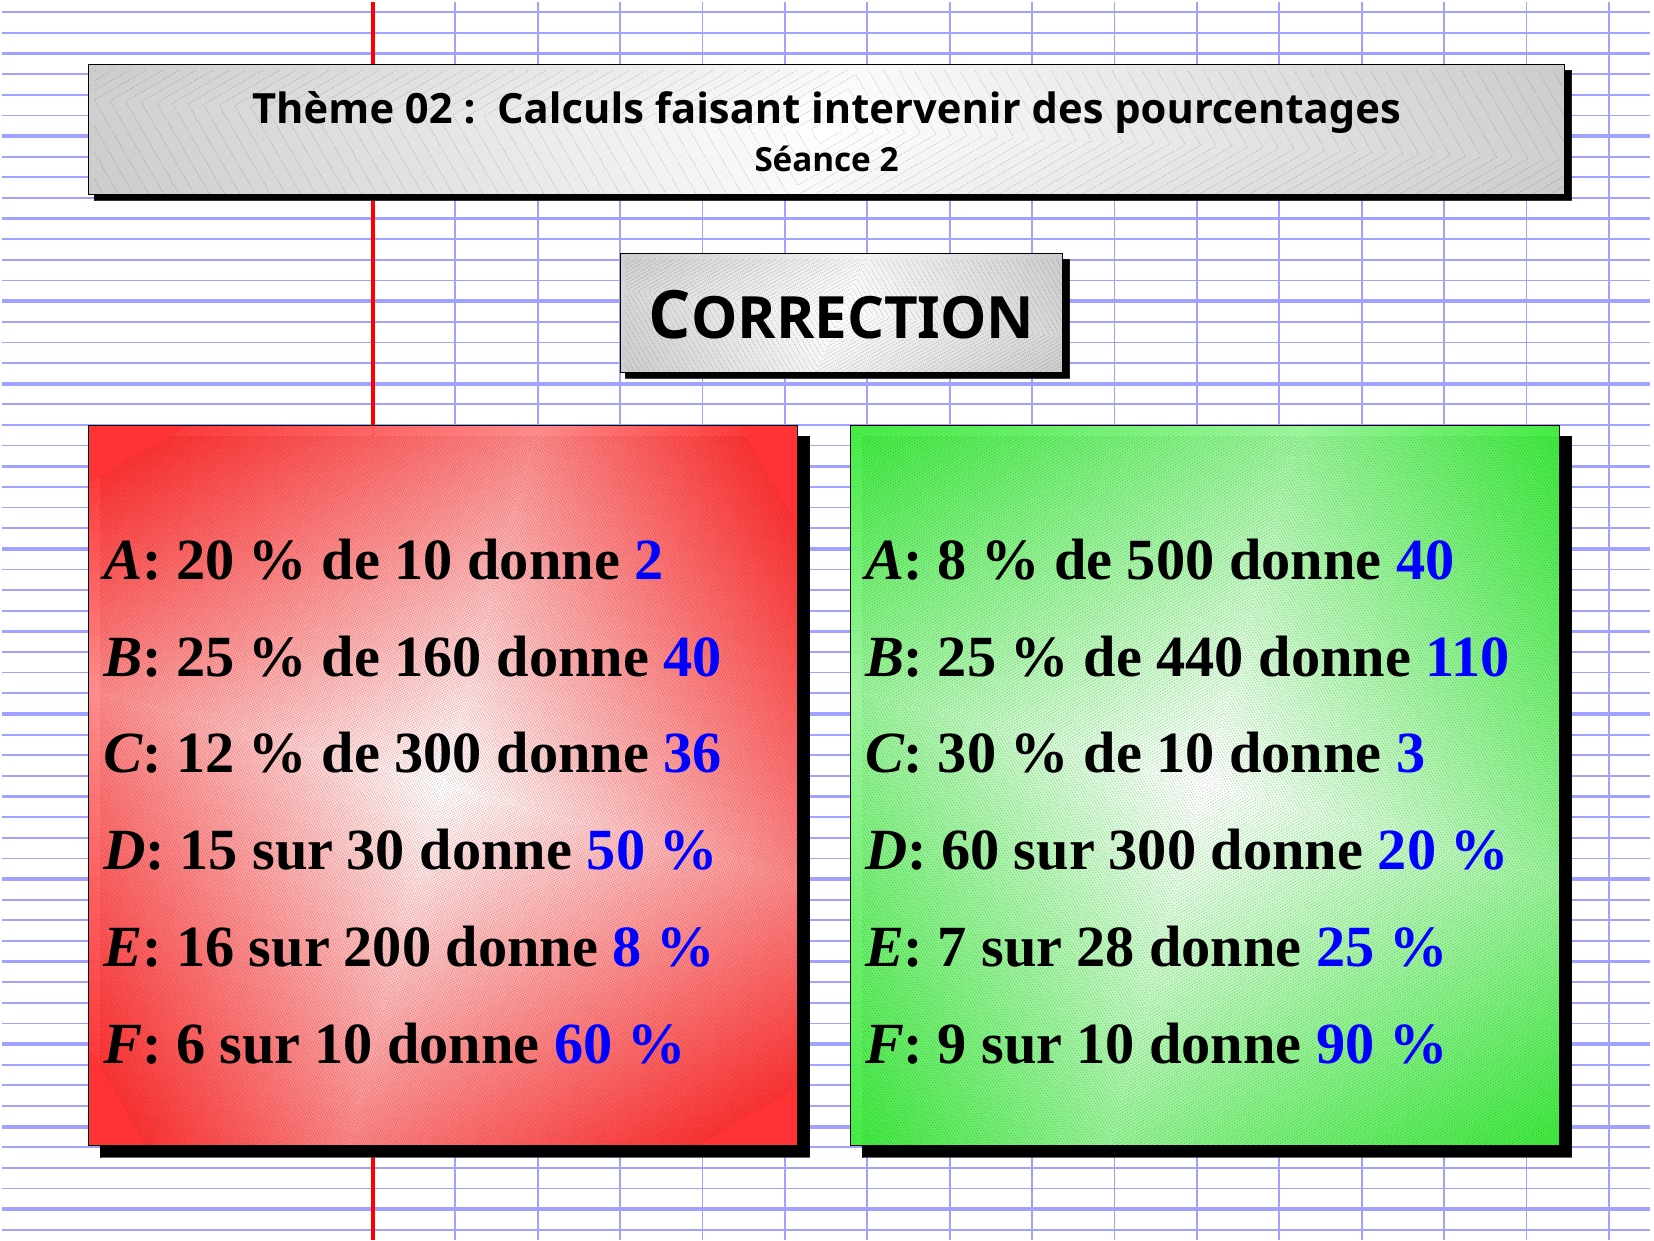

Thème 02 : Calculs faisant intervenir des pourcentages
Séance 2
CORRECTION
A: 20 % de 10 donne 2
B: 25 % de 160 donne 40
C: 12 % de 300 donne 36
D: 15 sur 30 donne 50 %
E: 16 sur 200 donne 8 %
F: 6 sur 10 donne 60 %
A: 8 % de 500 donne 40
B: 25 % de 440 donne 110
C: 30 % de 10 donne 3
D: 60 sur 300 donne 20 %
E: 7 sur 28 donne 25 %
F: 9 sur 10 donne 90 %